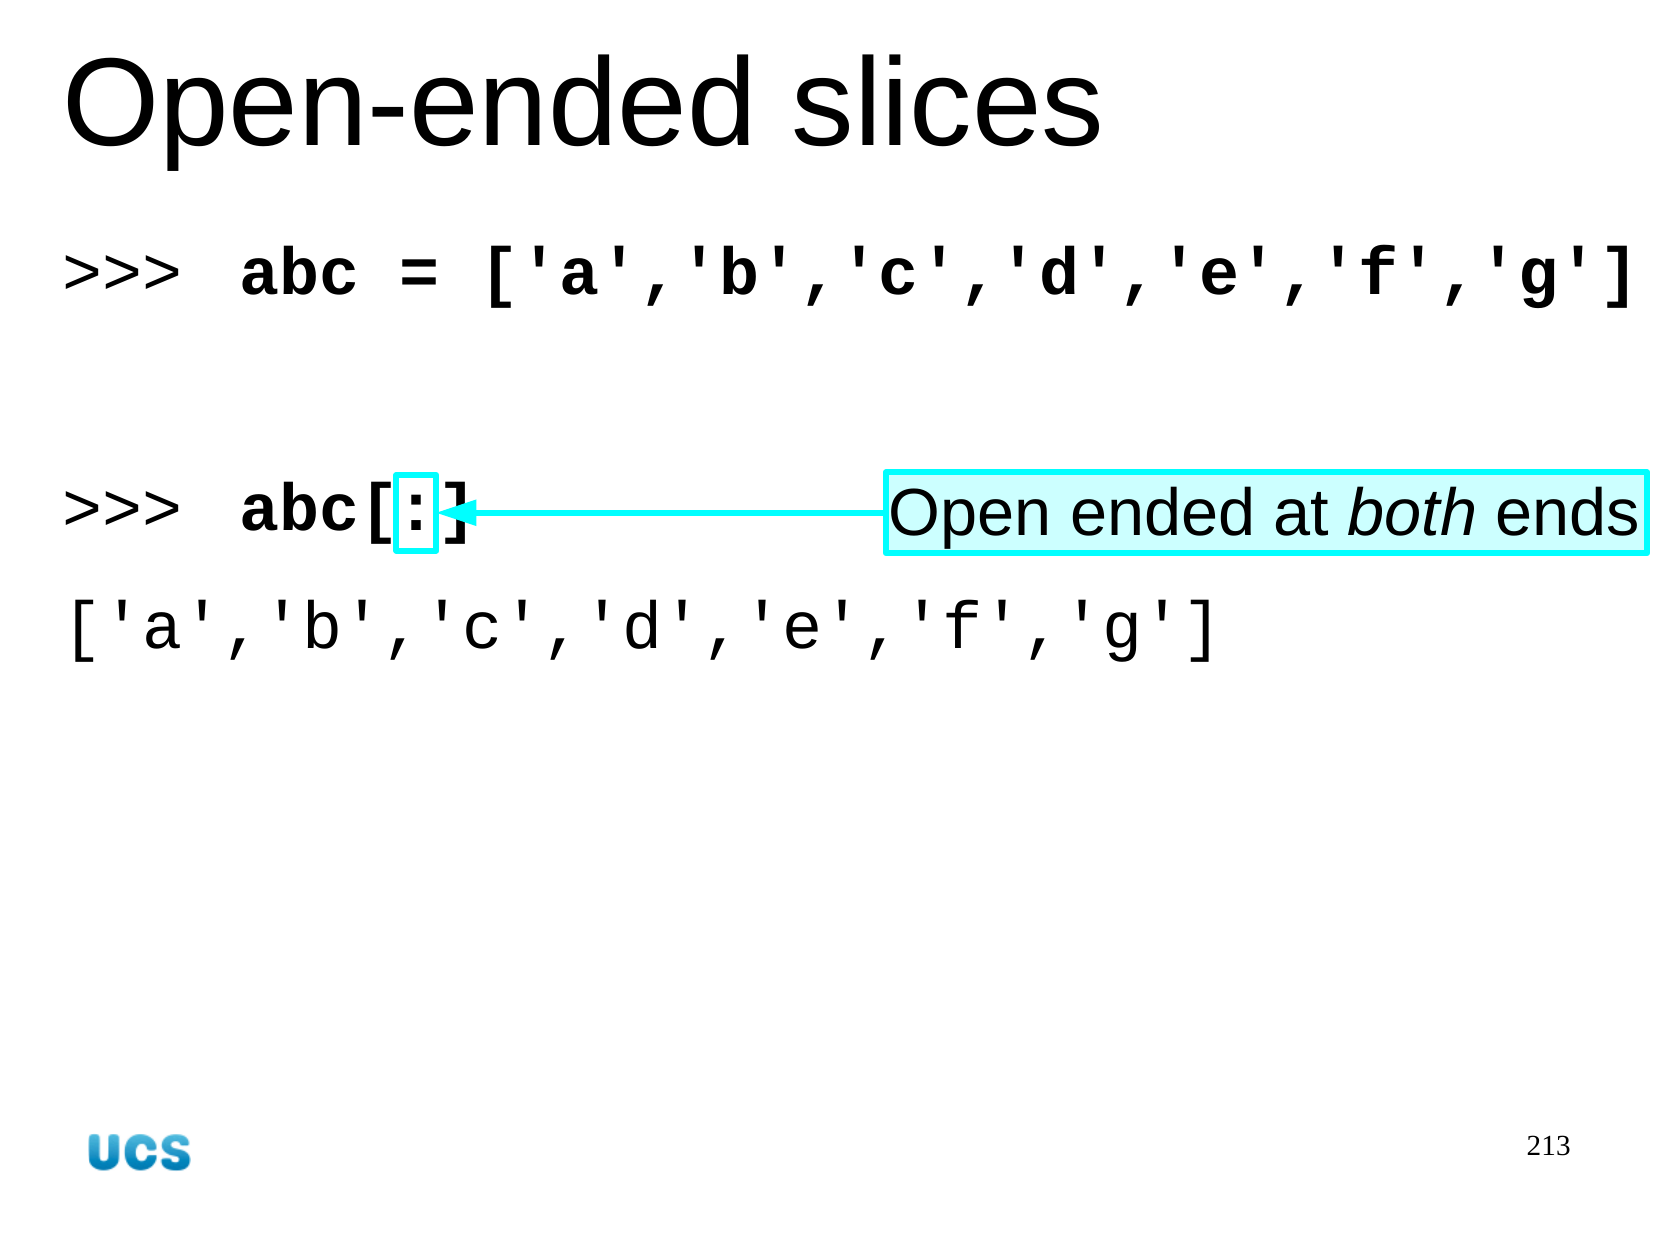

Open-ended slices
>>>
abc = [′a′,′b′,′c′,′d′,′e′,′f′,′g′]
>>>
abc[
]
Open ended at both ends
:
[′a′,′b′,′c′,′d′,′e′,′f′,′g′]
213